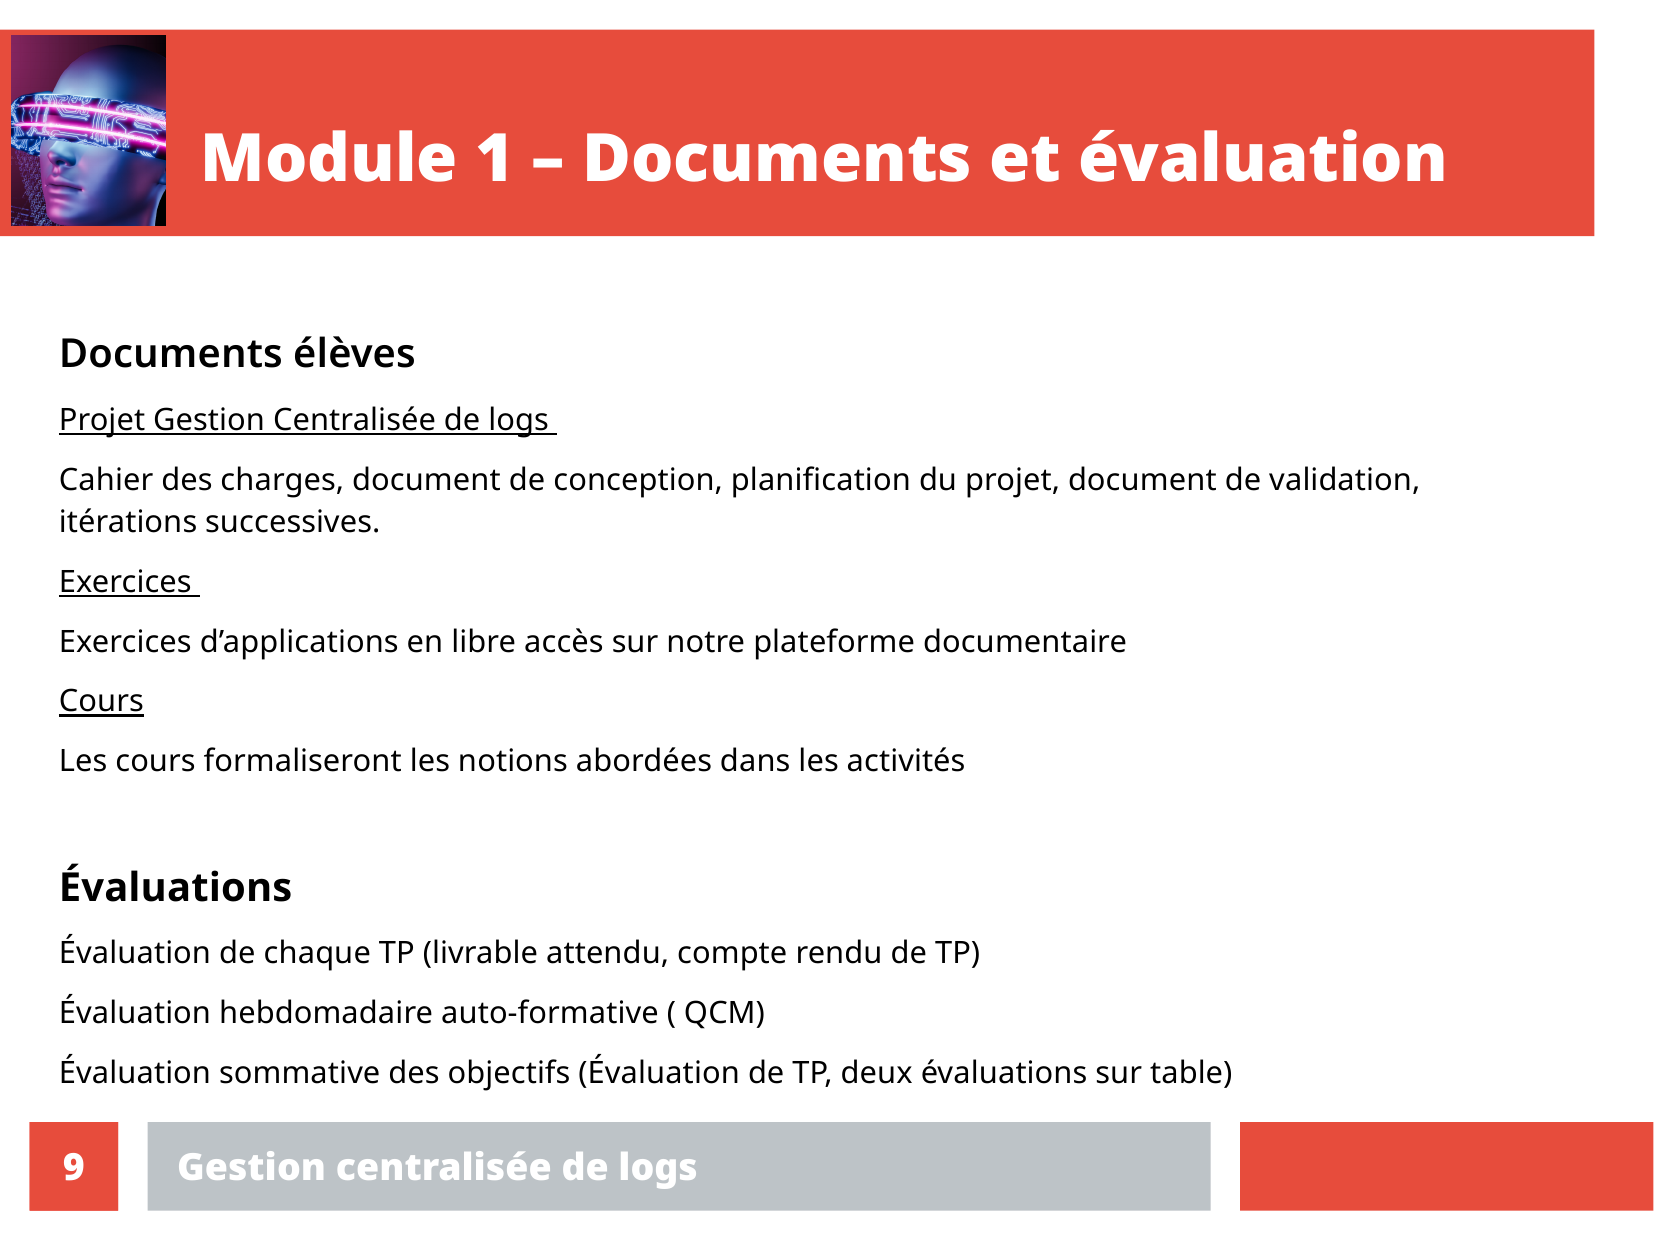

# Module 1 – Documents et évaluation
Documents élèves
Projet Gestion Centralisée de logs
Cahier des charges, document de conception, planification du projet, document de validation, itérations successives.
Exercices
Exercices d’applications en libre accès sur notre plateforme documentaire
Cours
Les cours formaliseront les notions abordées dans les activités
Évaluations
Évaluation de chaque TP (livrable attendu, compte rendu de TP)
Évaluation hebdomadaire auto-formative ( QCM)
Évaluation sommative des objectifs (Évaluation de TP, deux évaluations sur table)
9
Gestion centralisée de logs